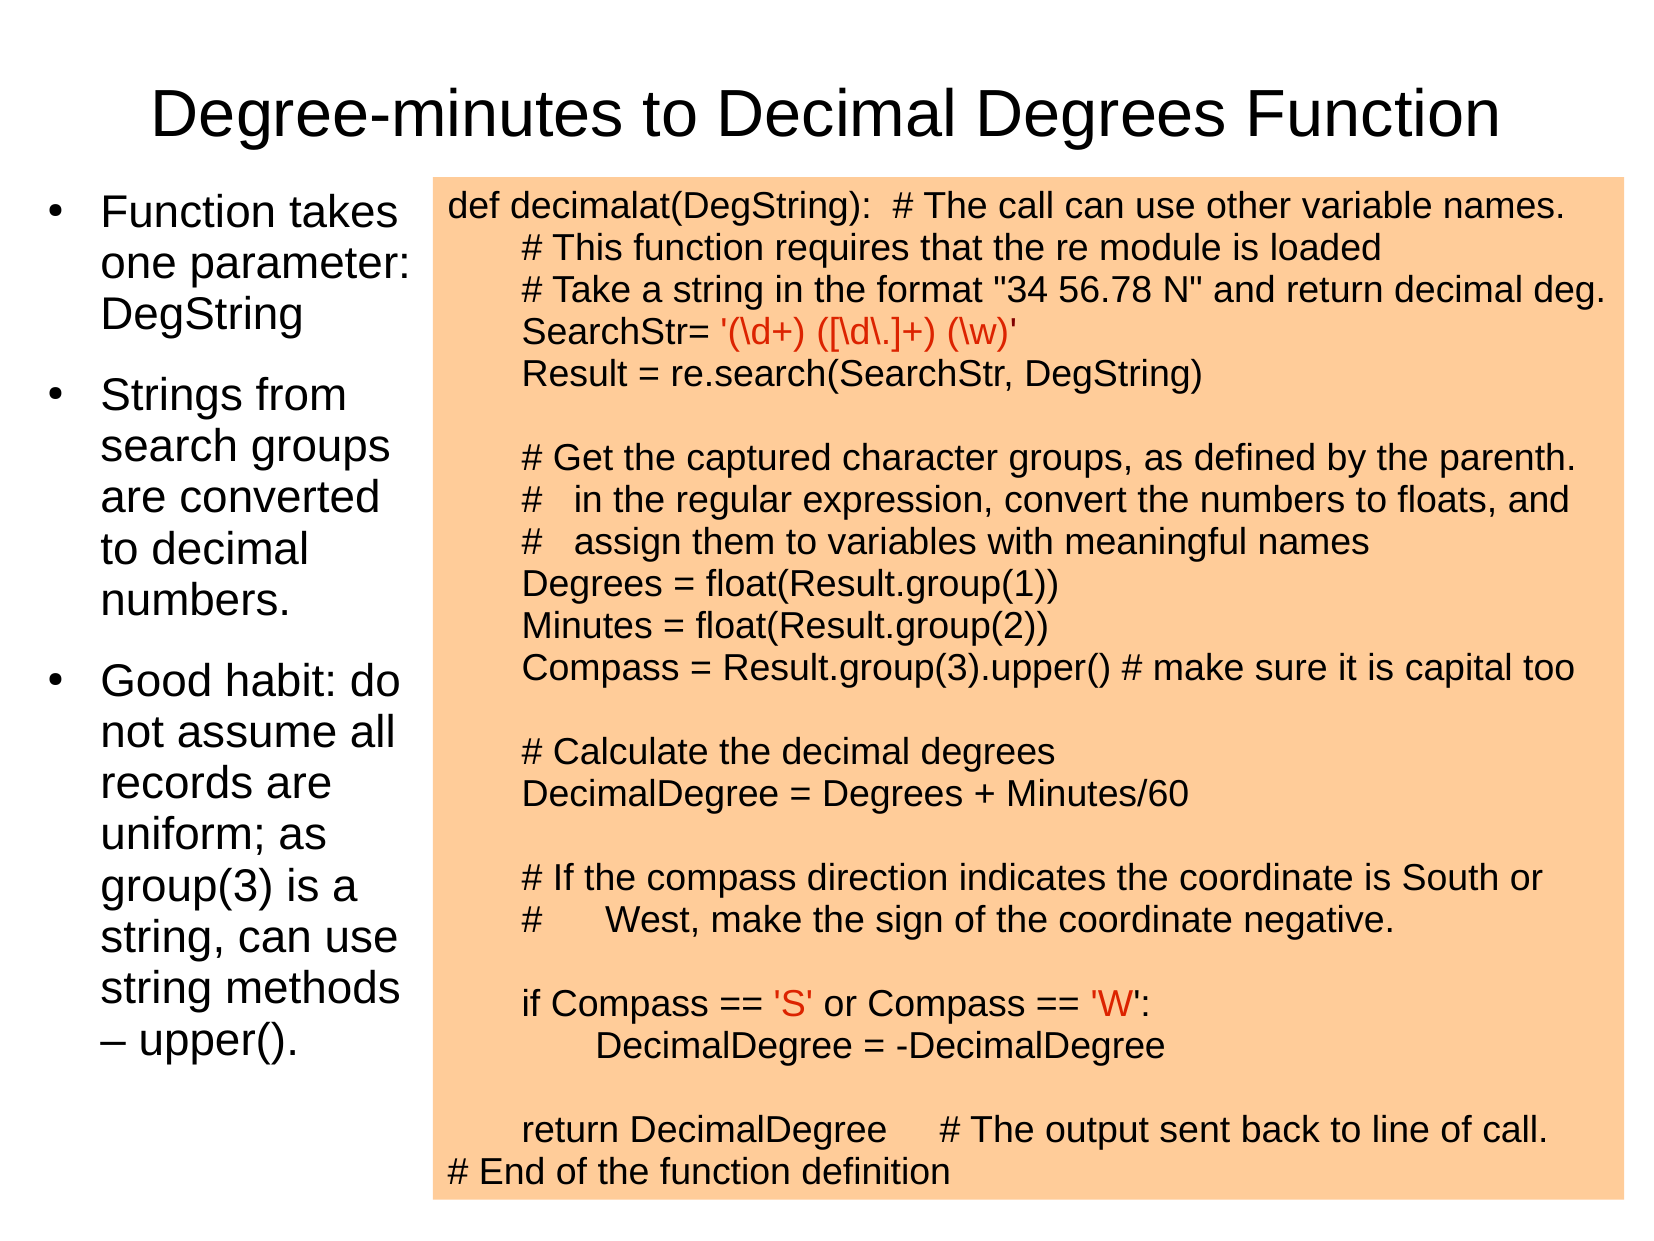

# Degree-minutes to Decimal Degrees Function
def decimalat(DegString): # The call can use other variable names.
	# This function requires that the re module is loaded
	# Take a string in the format "34 56.78 N" and return decimal deg.
	SearchStr= '(\d+) ([\d\.]+) (\w)'
	Result = re.search(SearchStr, DegString)
	# Get the captured character groups, as defined by the parenth.
	# in the regular expression, convert the numbers to floats, and
	# assign them to variables with meaningful names
	Degrees = float(Result.group(1))
	Minutes = float(Result.group(2))
	Compass = Result.group(3).upper() # make sure it is capital too
	# Calculate the decimal degrees
	DecimalDegree = Degrees + Minutes/60
	# If the compass direction indicates the coordinate is South or
	# West, make the sign of the coordinate negative.
	if Compass == 'S' or Compass == 'W':
		DecimalDegree = -DecimalDegree
	return DecimalDegree # The output sent back to line of call.
# End of the function definition
Function takes
one parameter: DegString
Strings from search groups are converted to decimal numbers.
Good habit: do not assume all records are uniform; as group(3) is a string, can use string methods – upper().